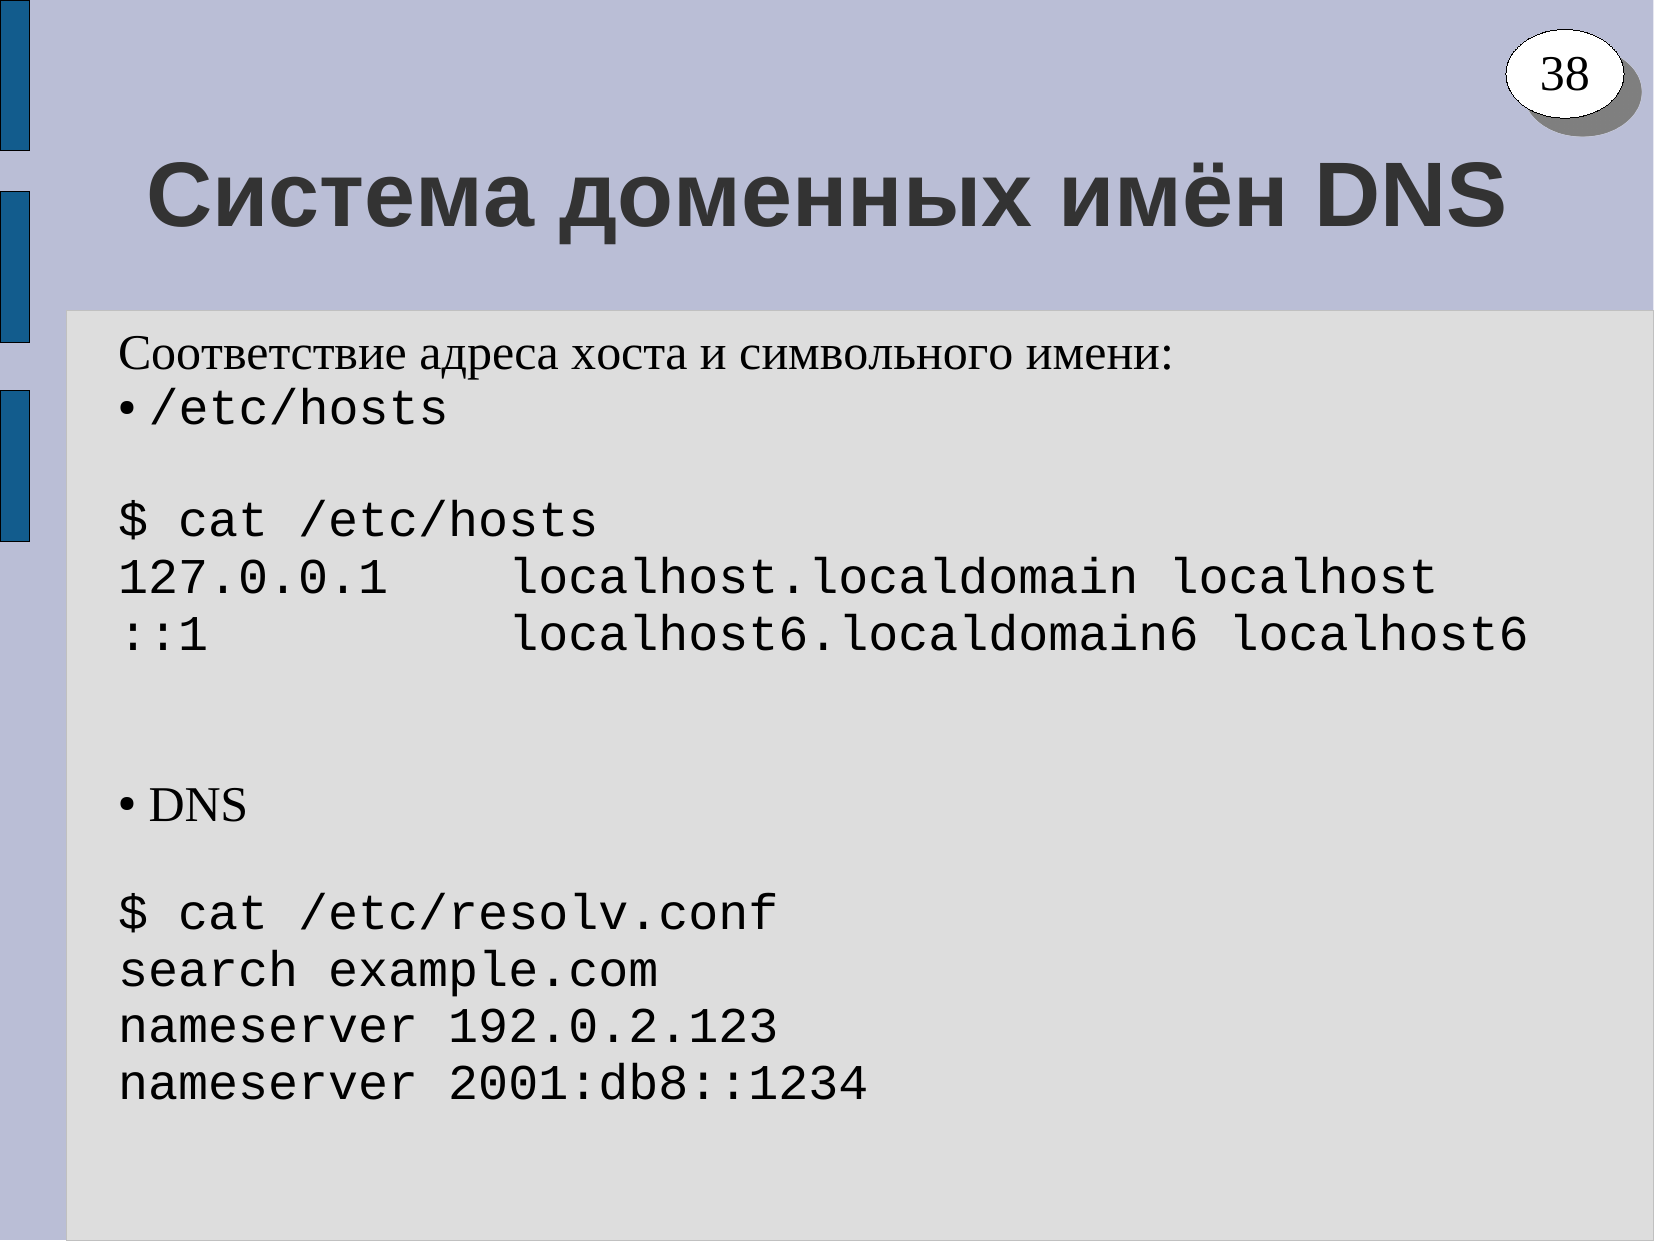

38
# Система доменных имён DNS
Соответствие адреса хоста и символьного имени:
 /etc/hosts
$ cat /etc/hosts
127.0.0.1 localhost.localdomain localhost
::1 localhost6.localdomain6 localhost6
 DNS
$ cat /etc/resolv.conf
search example.com
nameserver 192.0.2.123
nameserver 2001:db8::1234